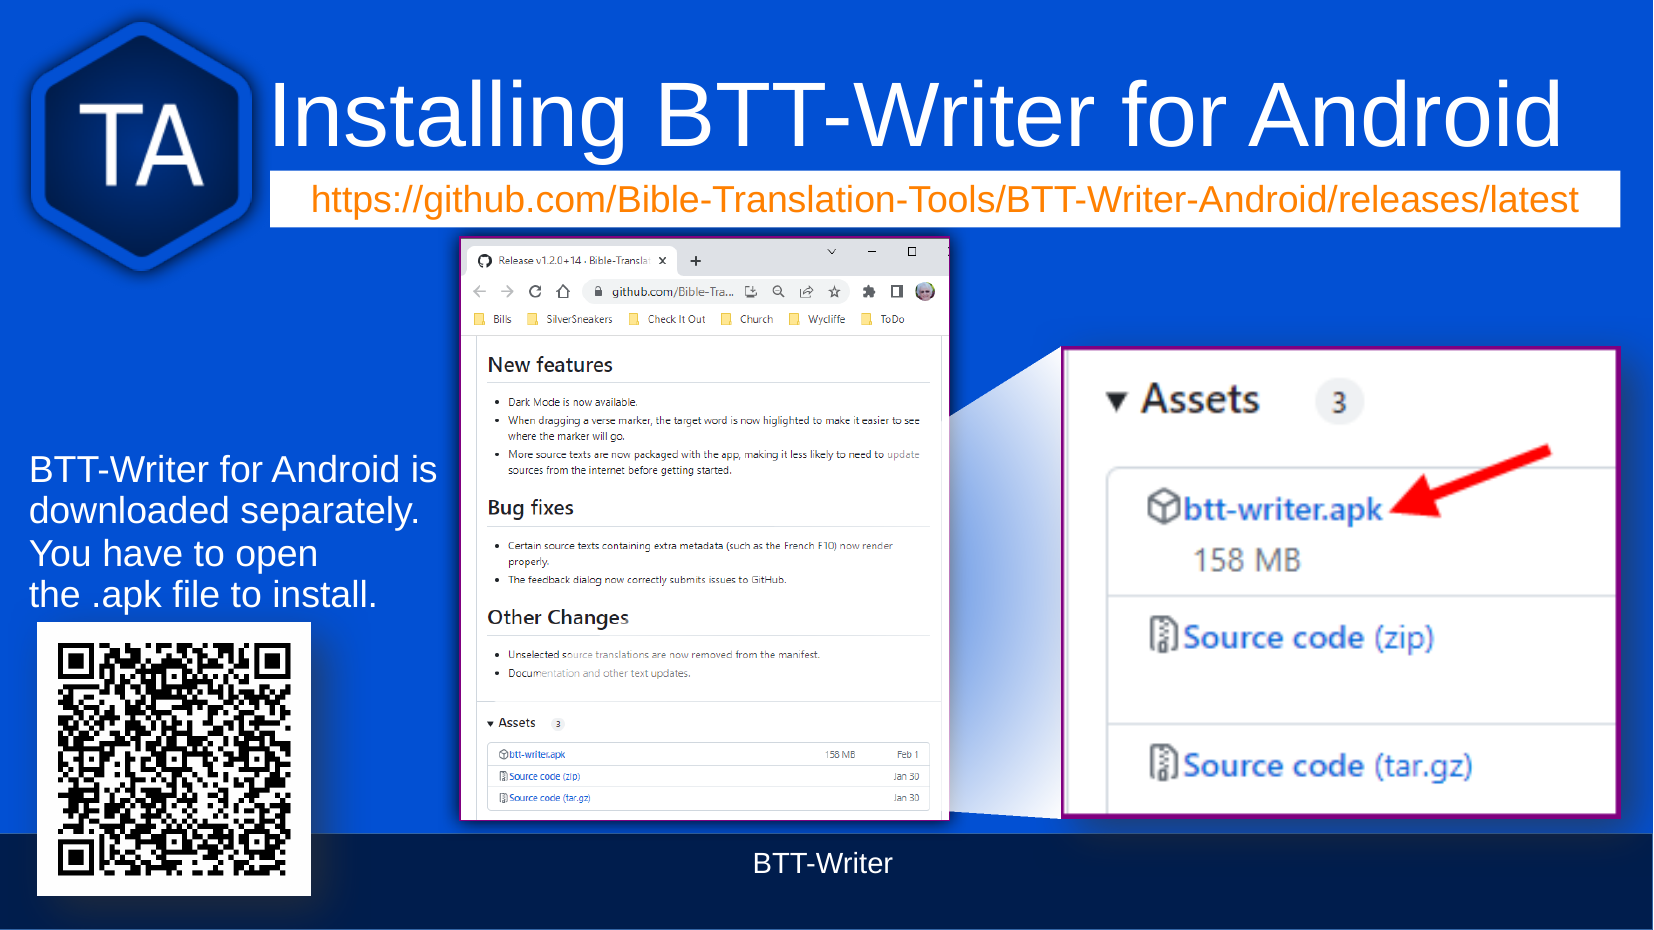

# Installing BTT-Writer for Android
https://github.com/Bible-Translation-Tools/BTT-Writer-Android/releases/latest
BTT-Writer for Android is downloaded separately. You have to open the .apk file to install.